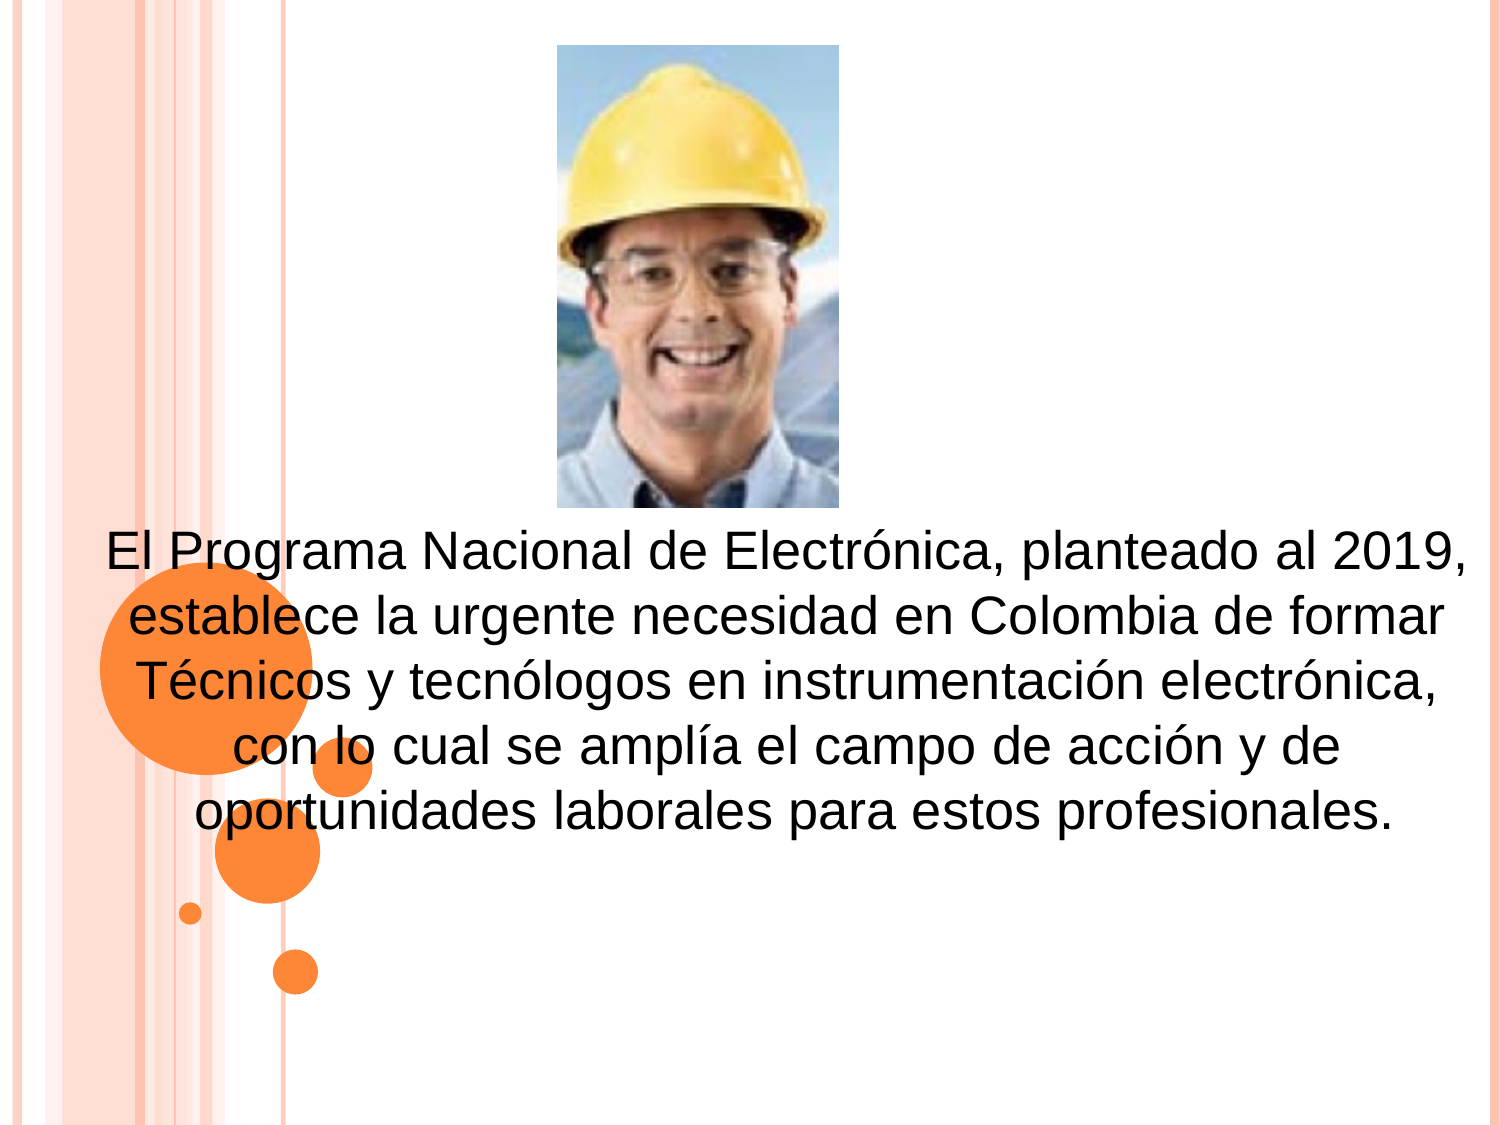

El Programa Nacional de Electrónica, planteado al 2019,
establece la urgente necesidad en Colombia de formar
Técnicos y tecnólogos en instrumentación electrónica,
con lo cual se amplía el campo de acción y de
oportunidades laborales para estos profesionales.